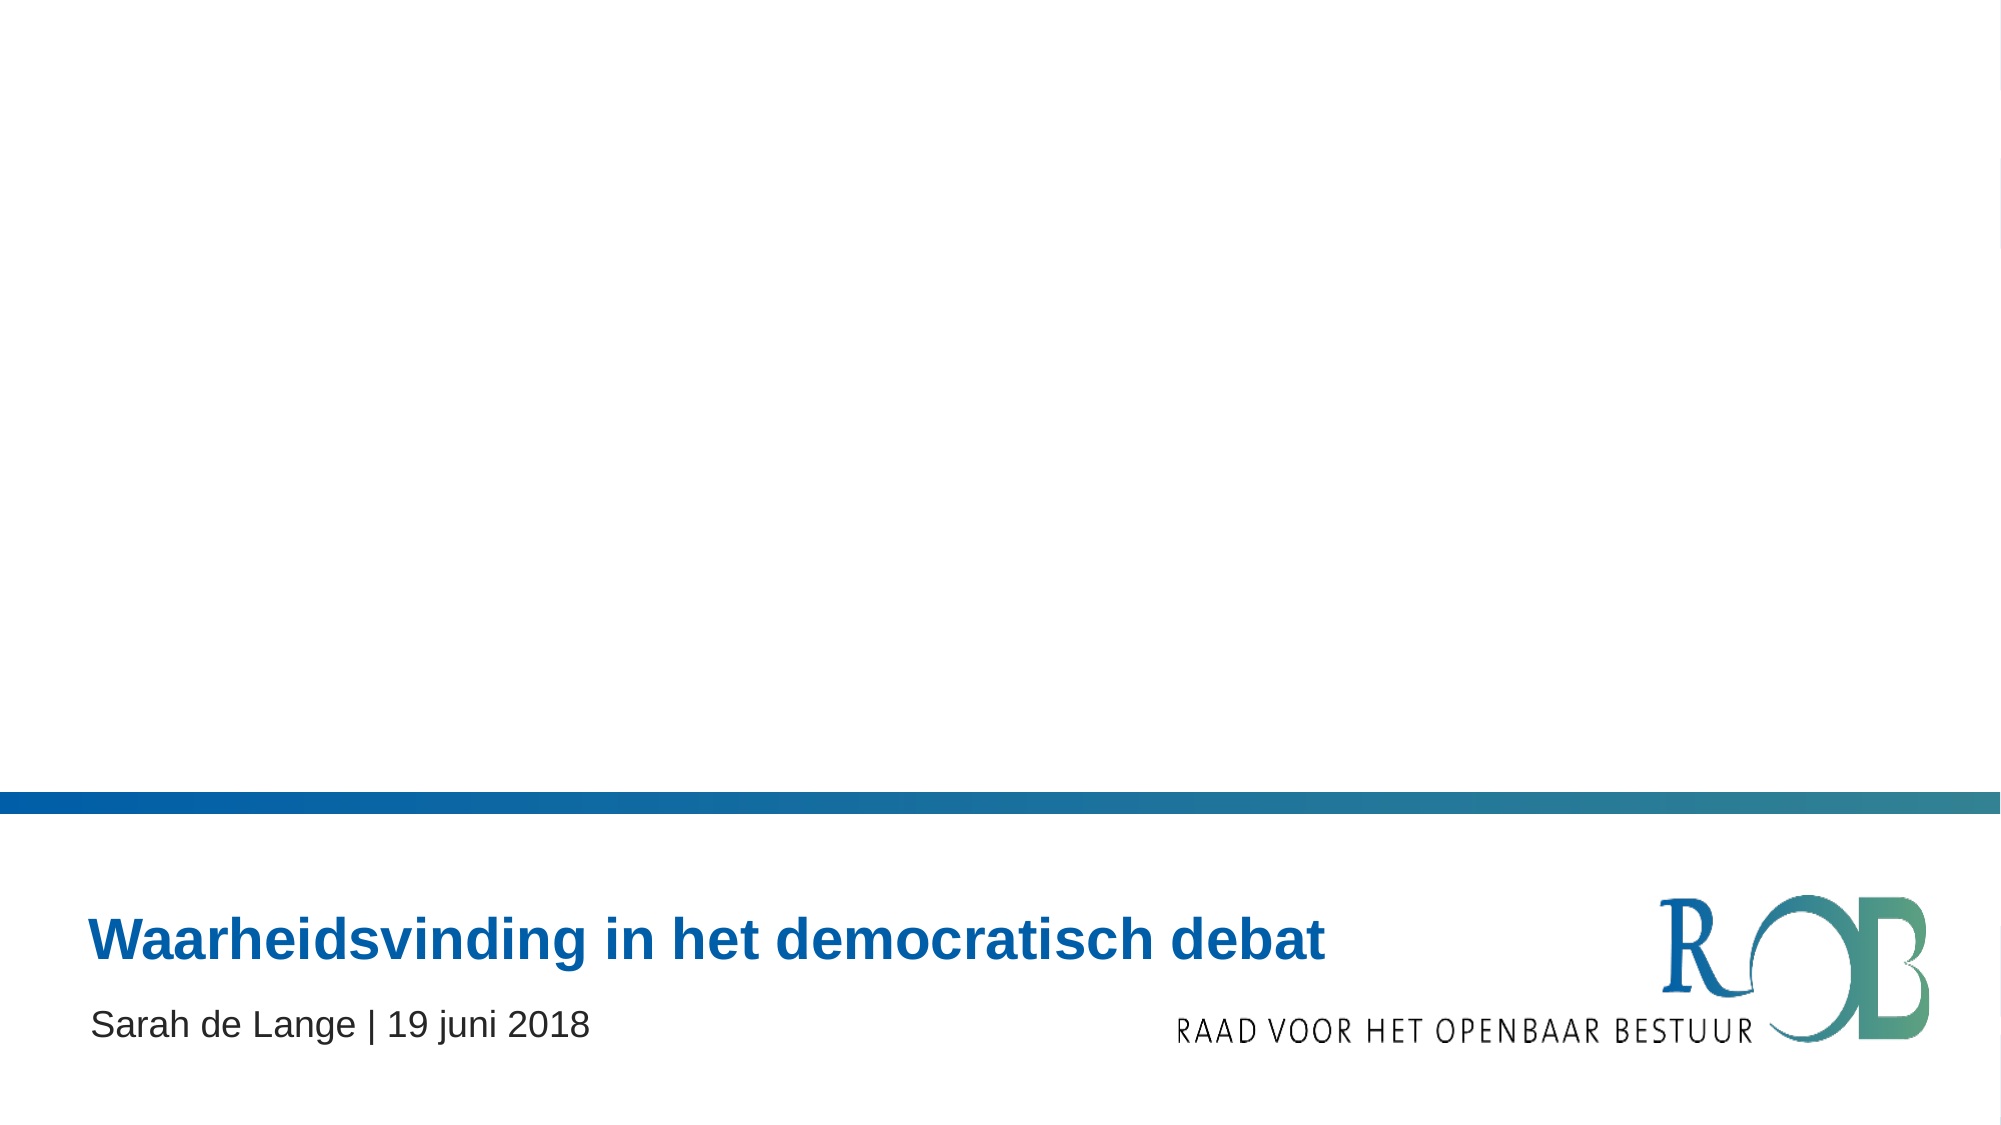

# Waarheidsvinding in het democratisch debat
Sarah de Lange | 19 juni 2018